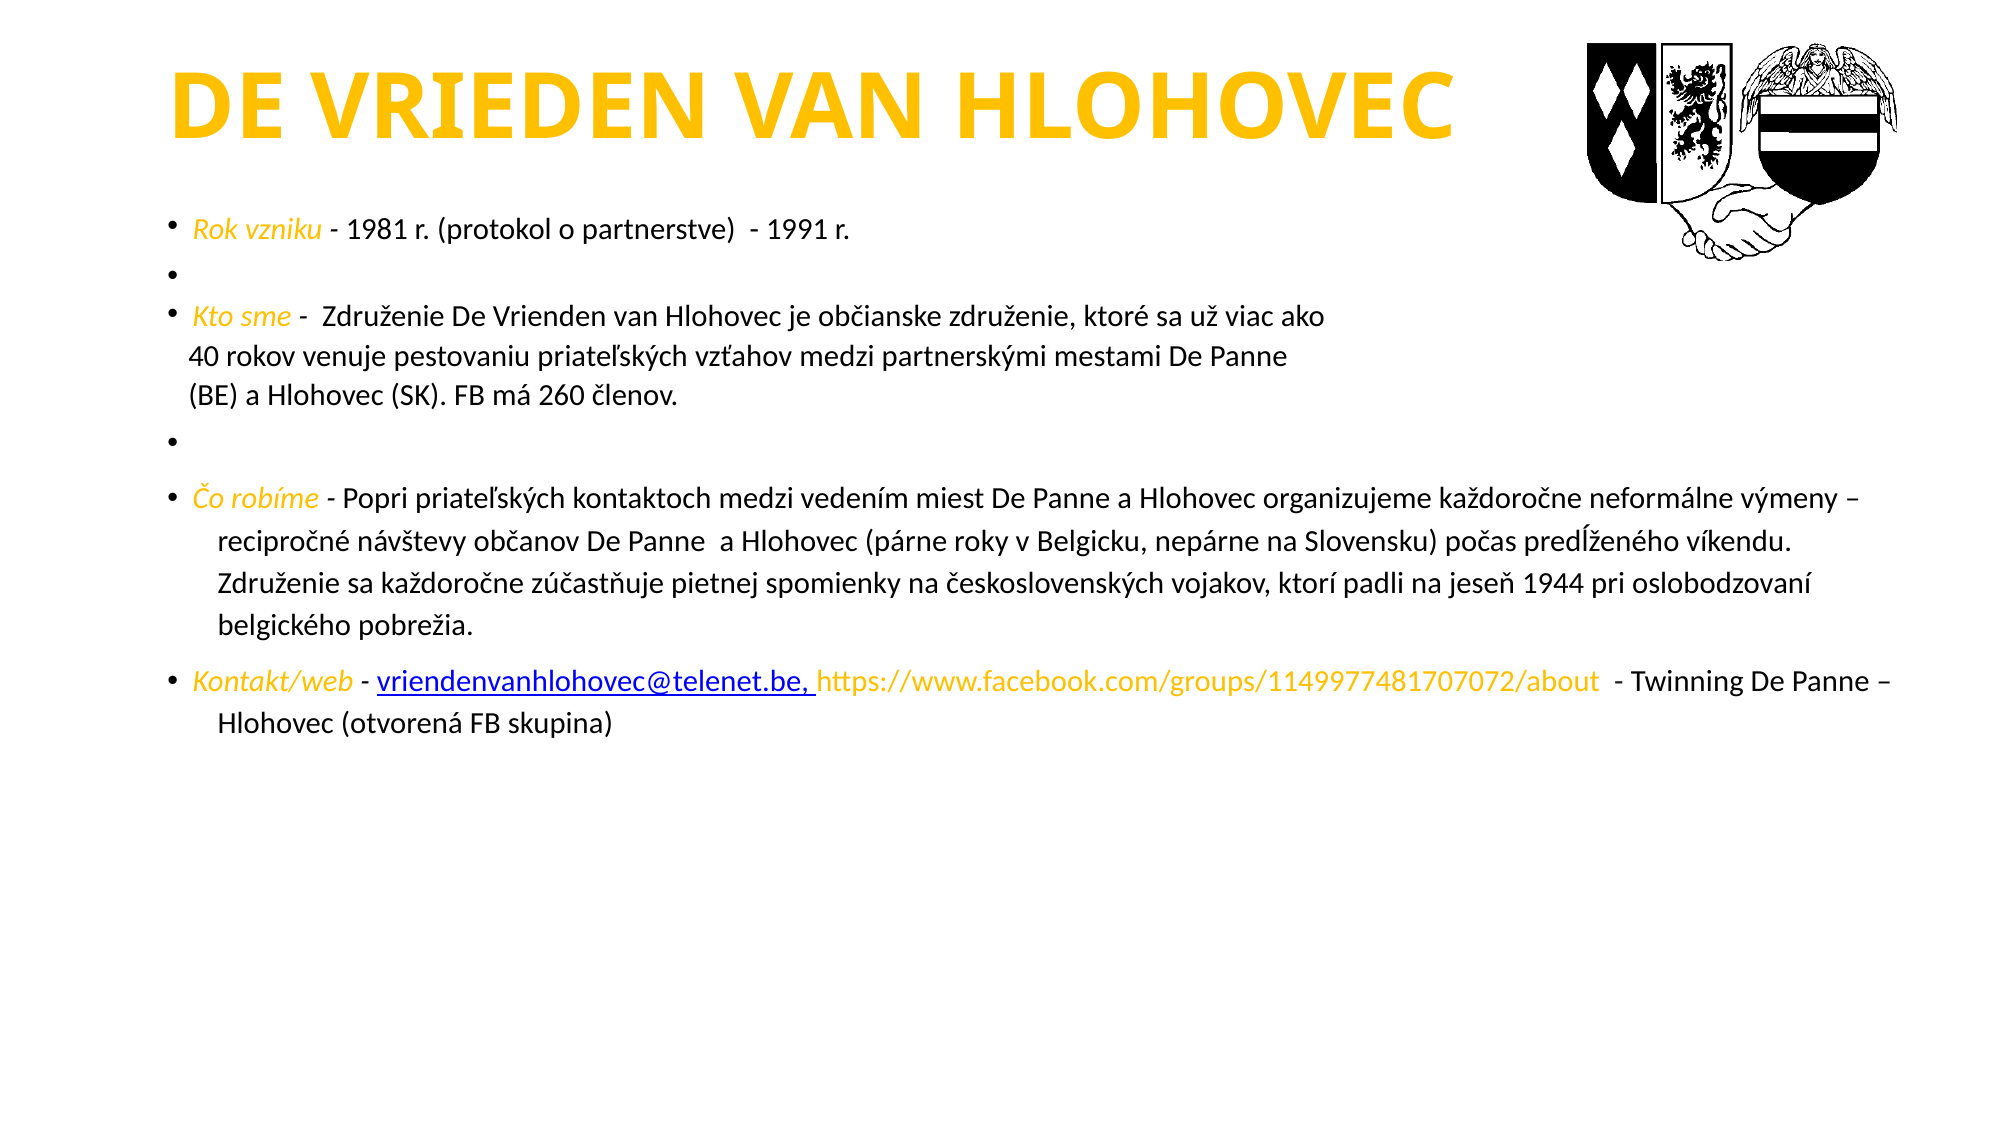

# DE VRIEDEN VAN HLOHOVEC
Rok vzniku - 1981 r. (protokol o partnerstve) - 1991 r.
Kto sme - Združenie De Vrienden van Hlohovec je občianske združenie, ktoré sa už viac ako
 40 rokov venuje pestovaniu priateľských vzťahov medzi partnerskými mestami De Panne
 (BE) a Hlohovec (SK). FB má 260 členov.
Čo robíme - Popri priateľských kontaktoch medzi vedením miest De Panne a Hlohovec organizujeme každoročne neformálne výmeny – recipročné návštevy občanov De Panne a Hlohovec (párne roky v Belgicku, nepárne na Slovensku) počas predĺženého víkendu. Združenie sa každoročne zúčastňuje pietnej spomienky na československých vojakov, ktorí padli na jeseň 1944 pri oslobodzovaní belgického pobrežia.
Kontakt/web - vriendenvanhlohovec@telenet.be, https://www.facebook.com/groups/1149977481707072/about - Twinning De Panne – Hlohovec (otvorená FB skupina)